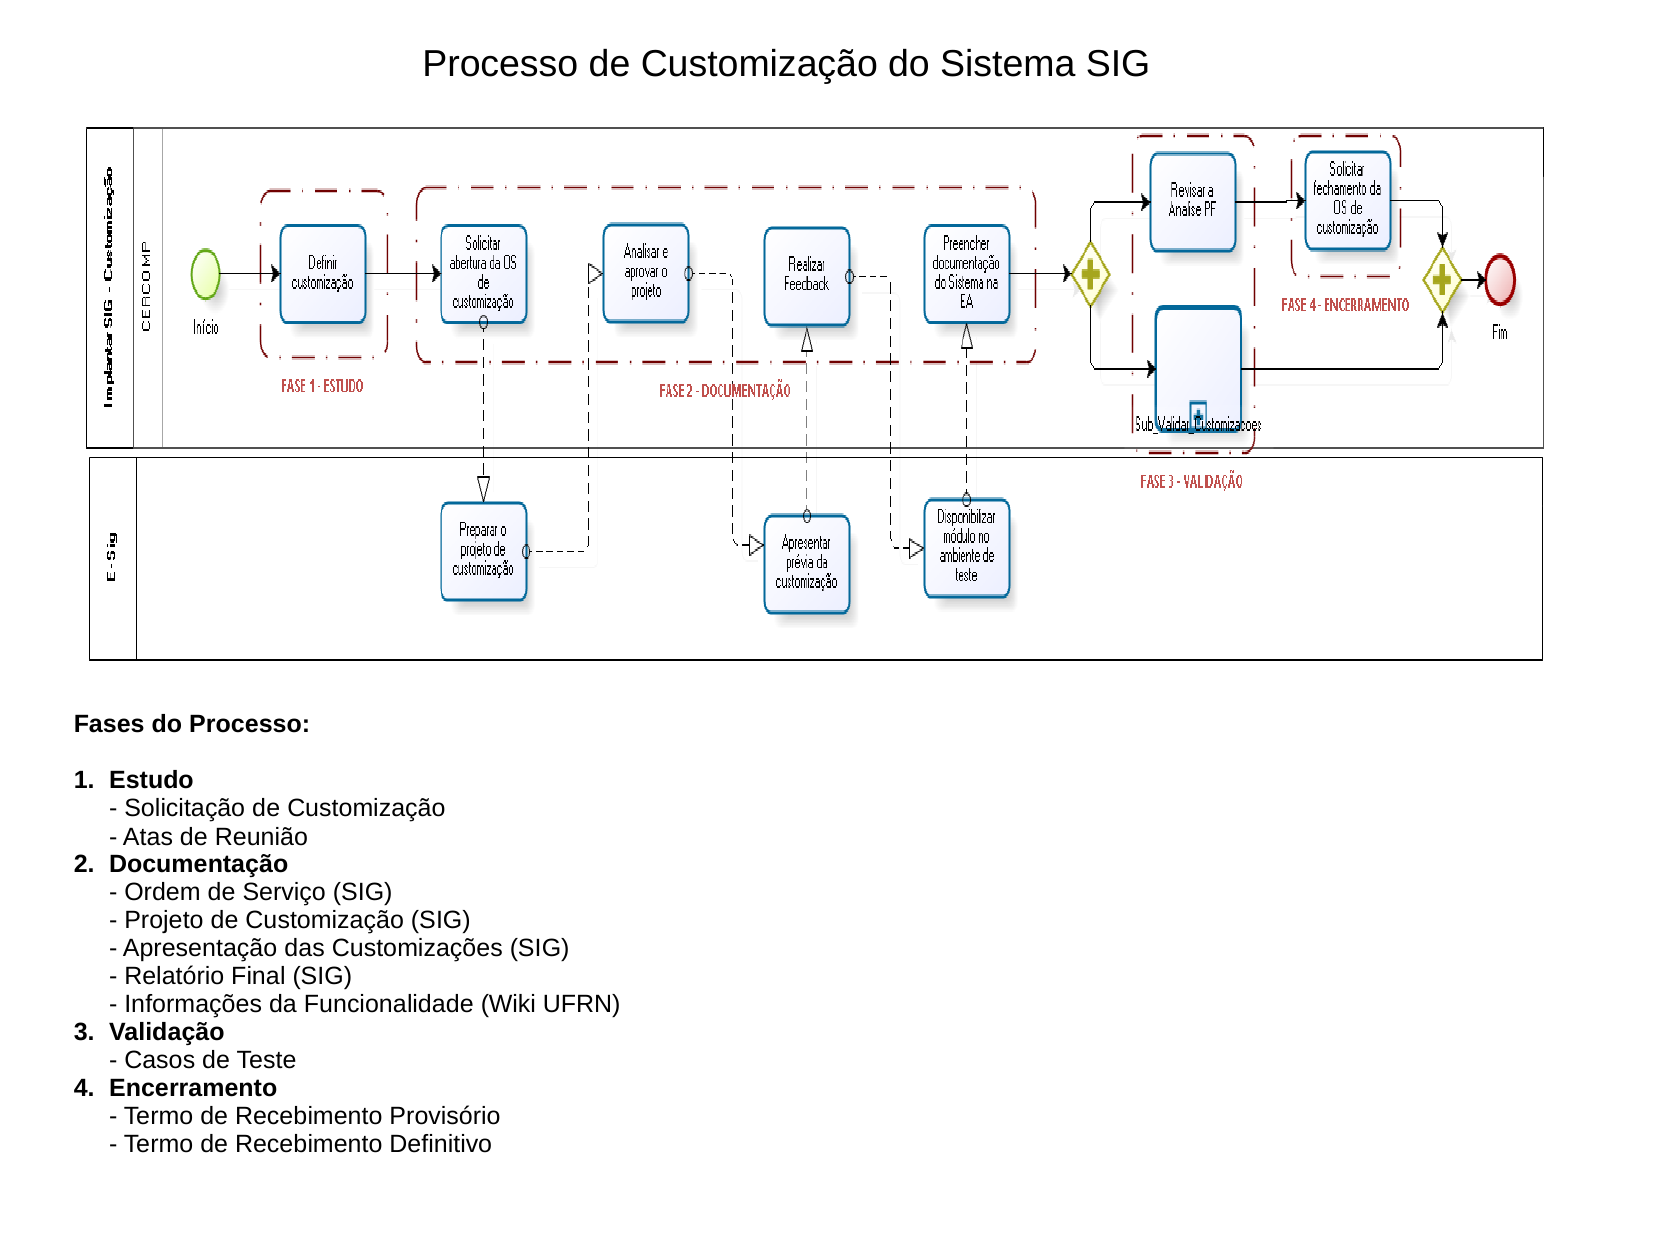

Processo de Customização do Sistema SIG
Fases do Processo:
Estudo
- Solicitação de Customização
- Atas de Reunião
Documentação
- Ordem de Serviço (SIG)
- Projeto de Customização (SIG)
- Apresentação das Customizações (SIG)
- Relatório Final (SIG)
- Informações da Funcionalidade (Wiki UFRN)
Validação
- Casos de Teste
Encerramento
- Termo de Recebimento Provisório
- Termo de Recebimento Definitivo